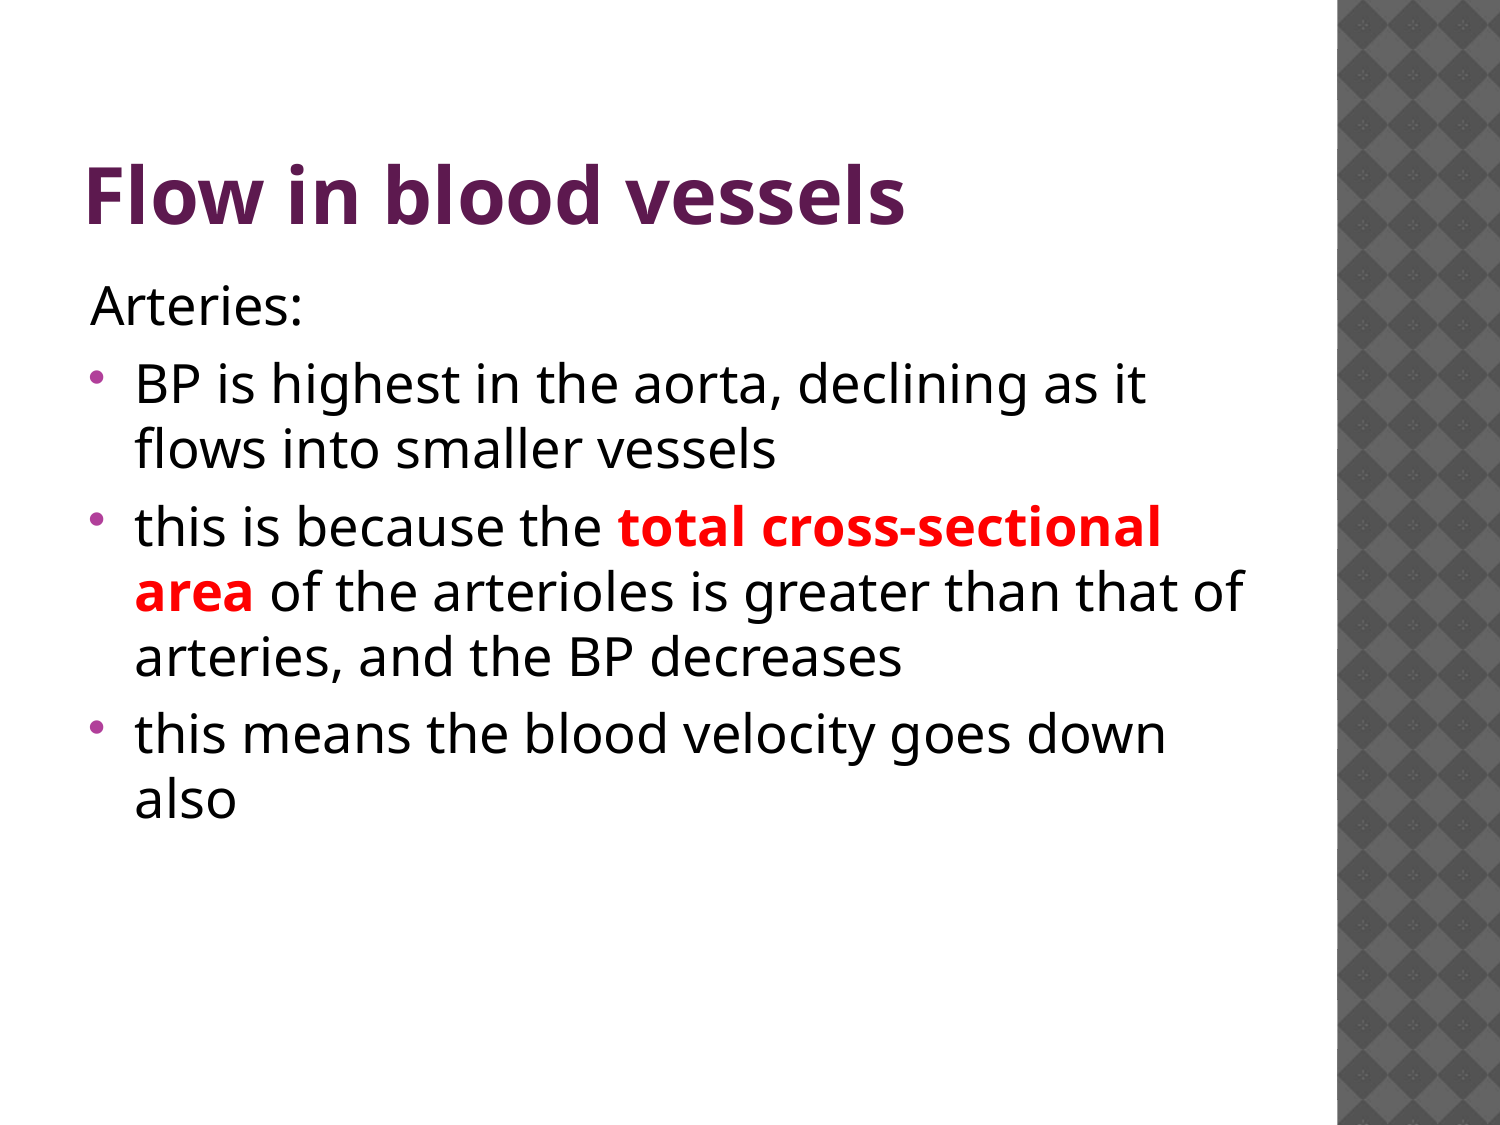

# Flow in blood vessels
Arteries:
BP is highest in the aorta, declining as it flows into smaller vessels
this is because the total cross-sectional area of the arterioles is greater than that of arteries, and the BP decreases
this means the blood velocity goes down also